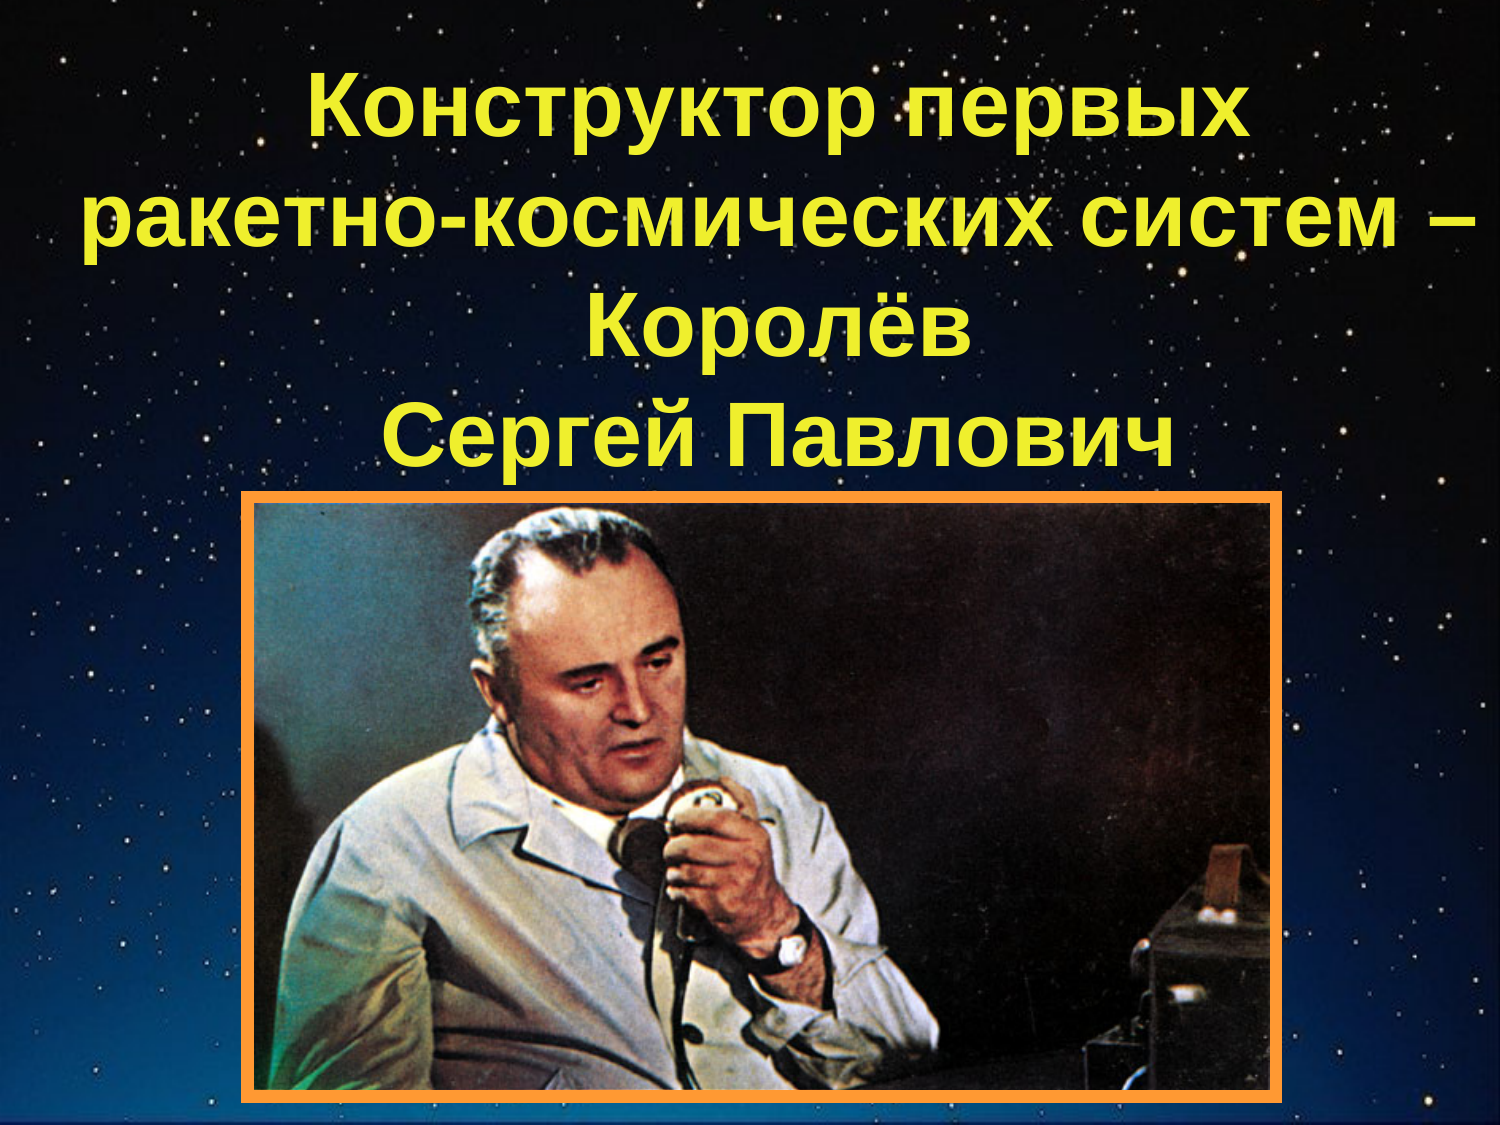

# Конструктор первых ракетно-космических систем – Королёв Сергей Павлович